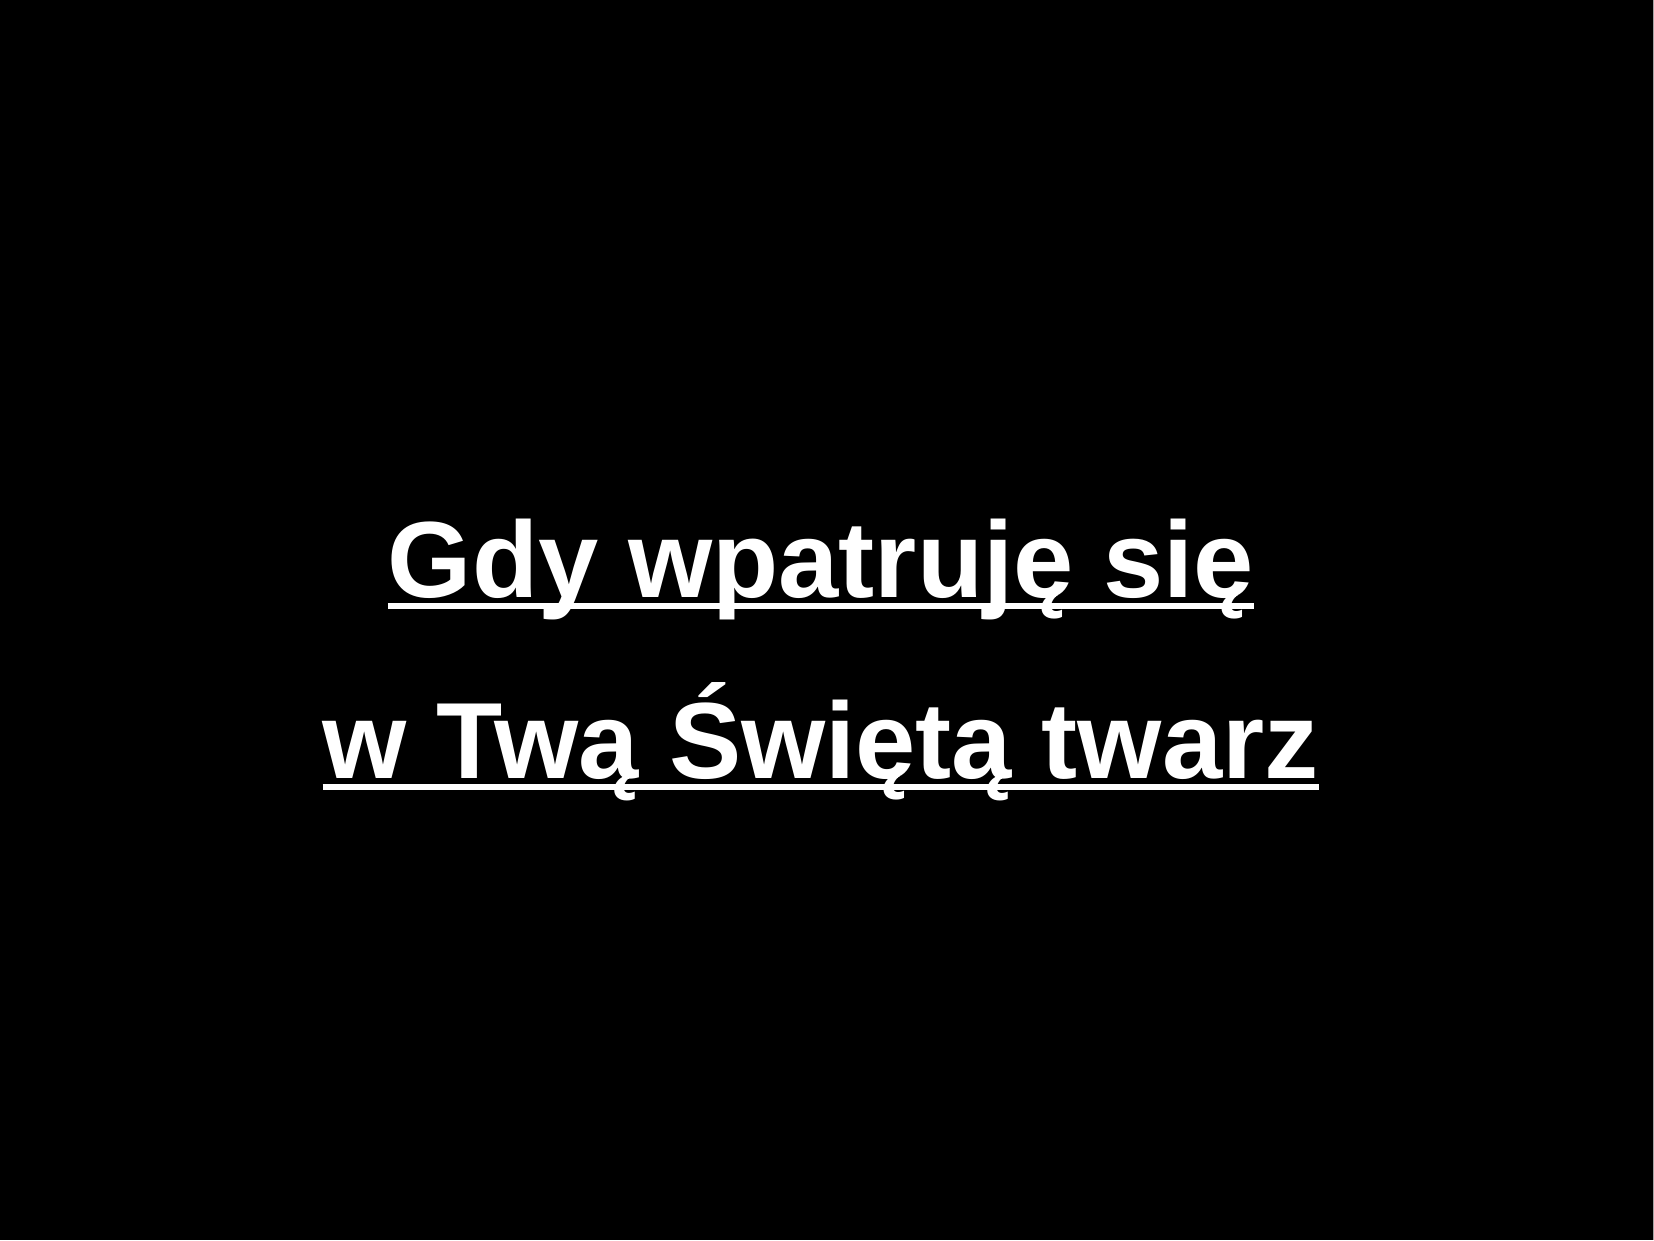

# Gdy wpatruję się
w Twą Świętą twarz